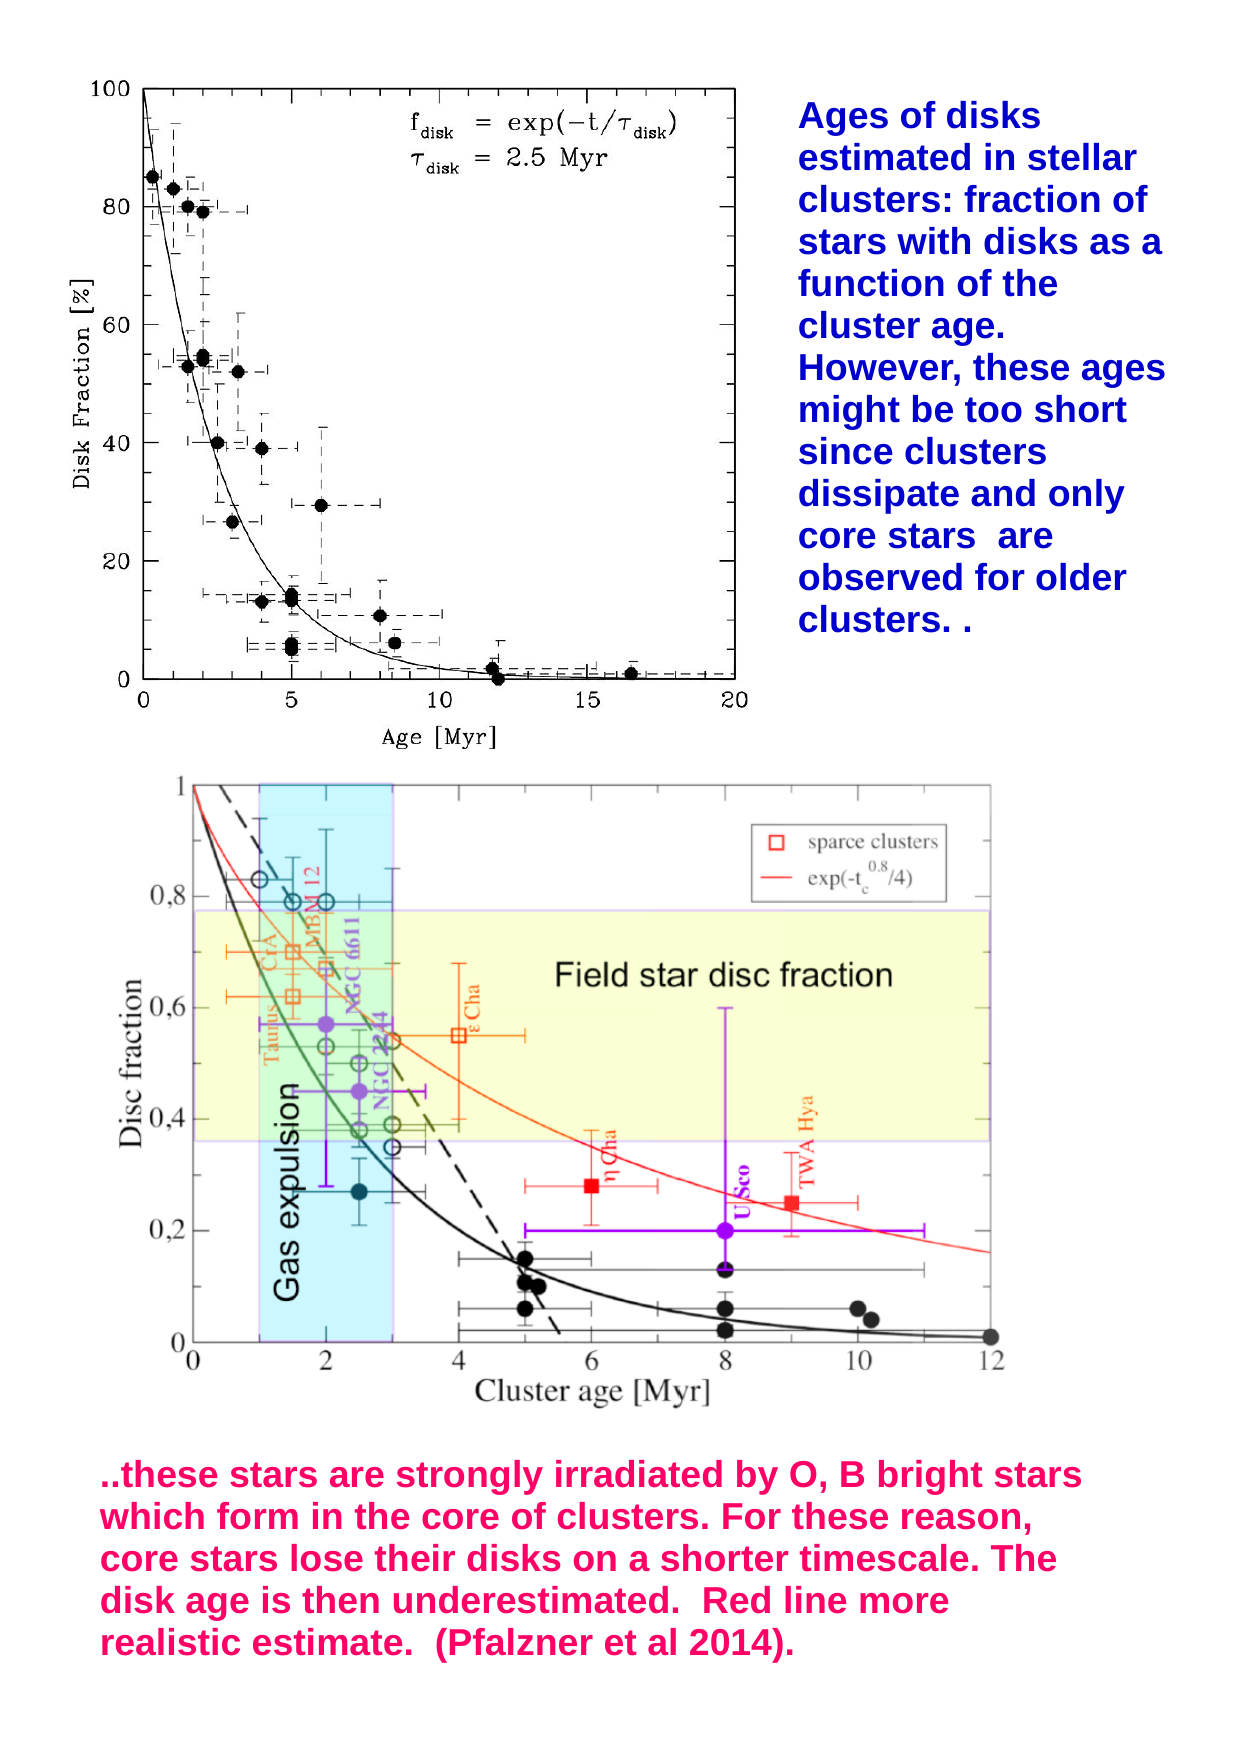

Ages of disks estimated in stellar clusters: fraction of stars with disks as a function of the cluster age. However, these ages might be too short since clusters dissipate and only core stars are observed for older clusters. .
..these stars are strongly irradiated by O, B bright stars which form in the core of clusters. For these reason, core stars lose their disks on a shorter timescale. The disk age is then underestimated. Red line more realistic estimate. (Pfalzner et al 2014).